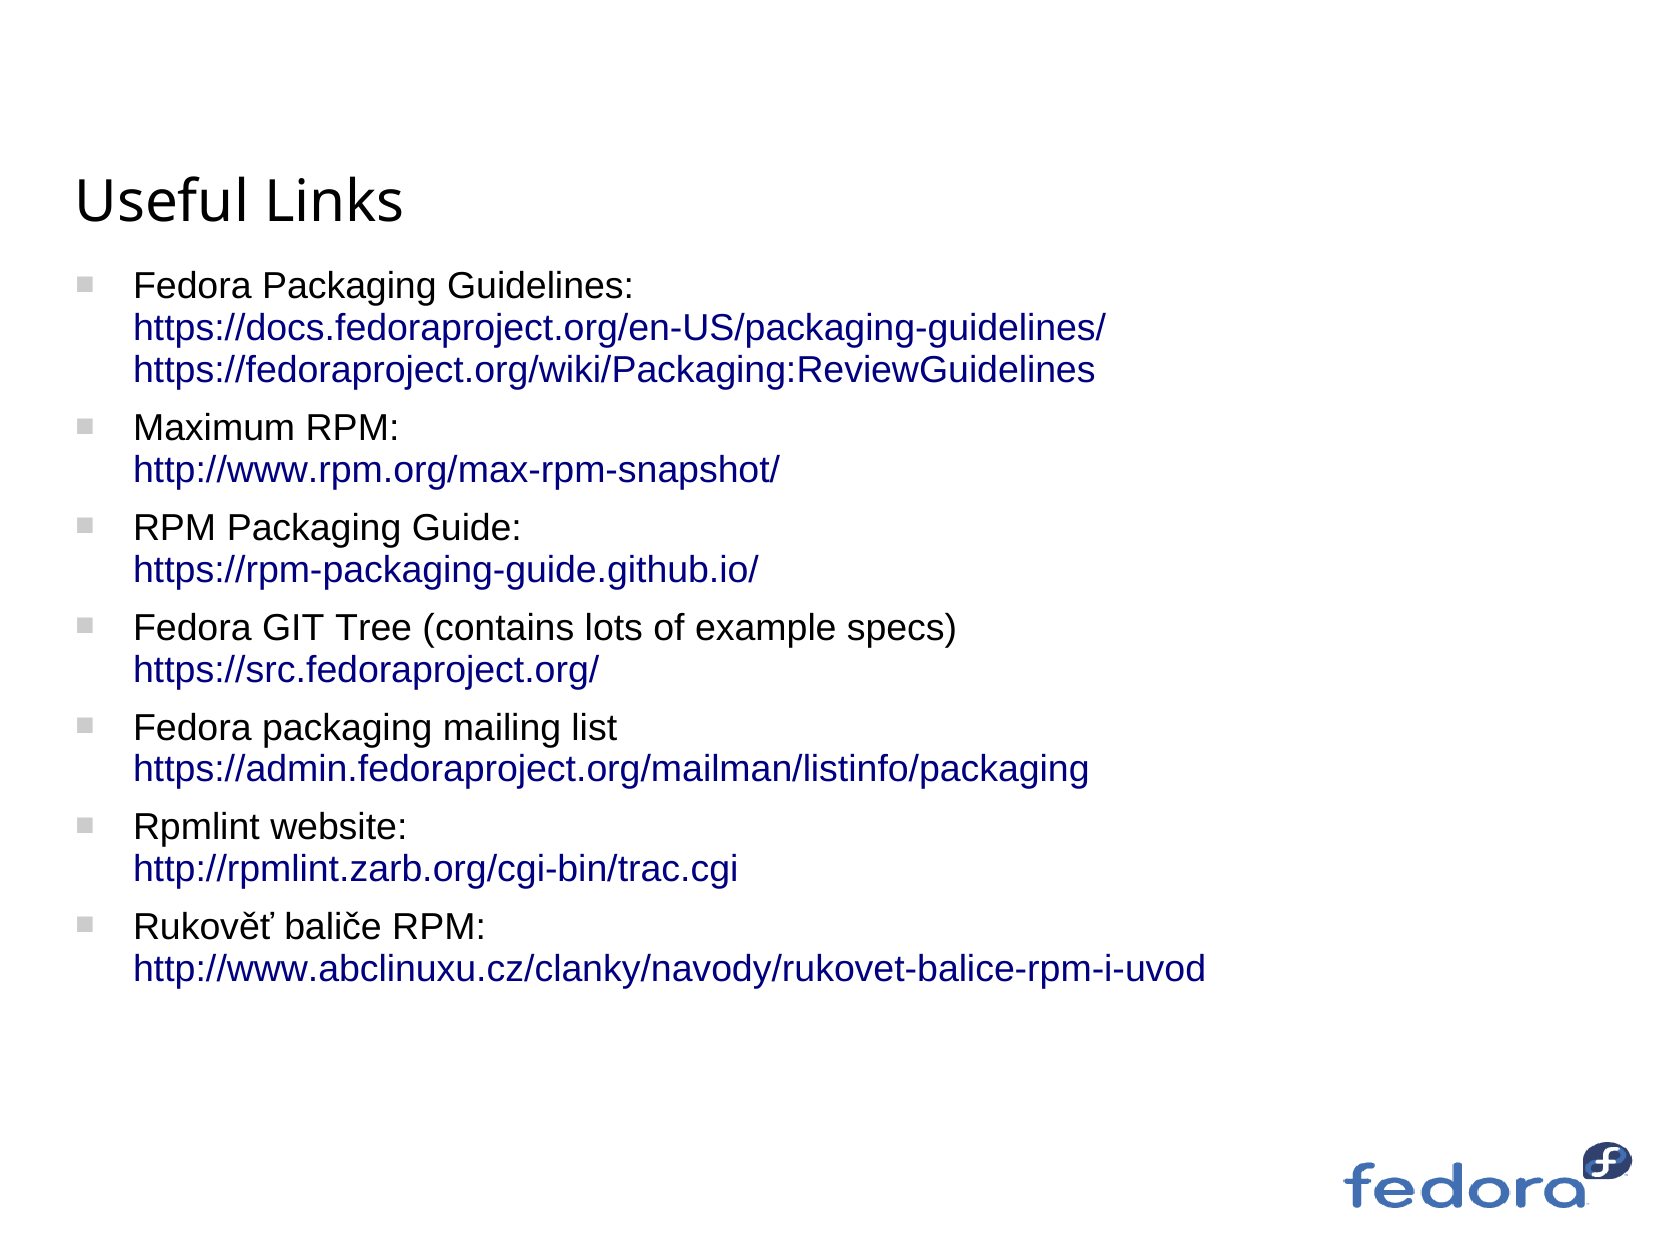

# Useful Links
Fedora Packaging Guidelines:
https://docs.fedoraproject.org/en-US/packaging-guidelines/
https://fedoraproject.org/wiki/Packaging:ReviewGuidelines
Maximum RPM:
http://www.rpm.org/max-rpm-snapshot/
RPM Packaging Guide:
https://rpm-packaging-guide.github.io/
Fedora GIT Tree (contains lots of example specs)
https://src.fedoraproject.org/
Fedora packaging mailing list
https://admin.fedoraproject.org/mailman/listinfo/packaging
Rpmlint website:
http://rpmlint.zarb.org/cgi-bin/trac.cgi
Rukověť baliče RPM:
http://www.abclinuxu.cz/clanky/navody/rukovet-balice-rpm-i-uvod